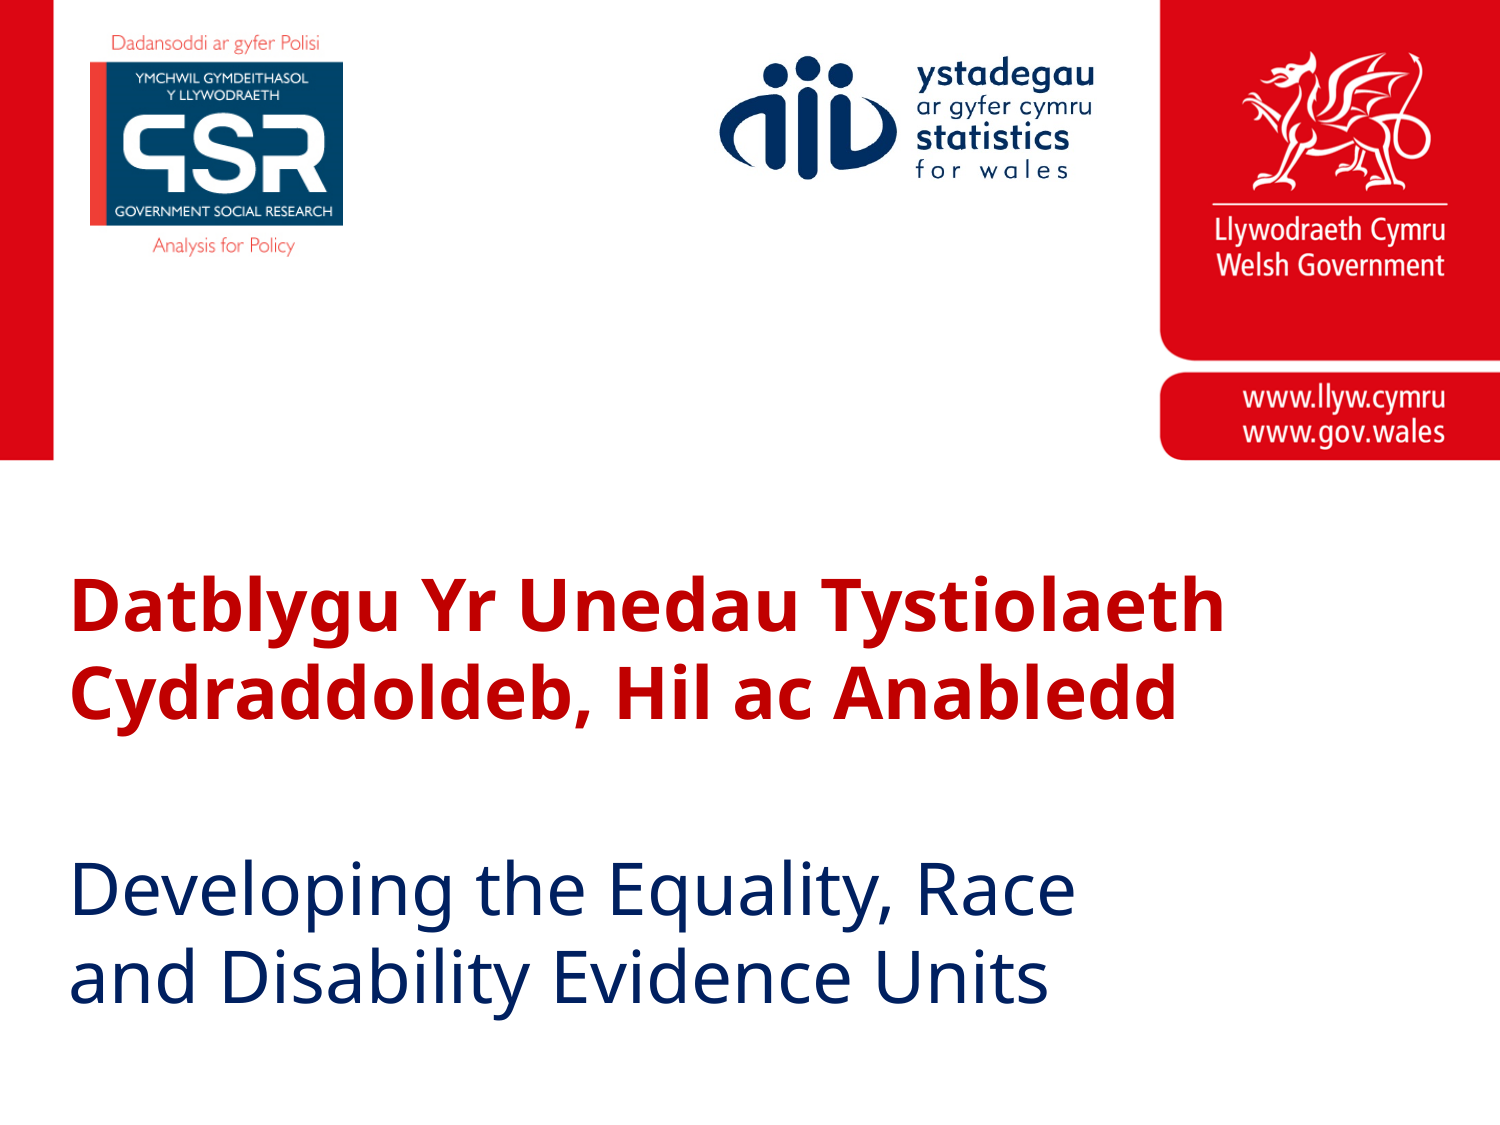

Datblygu Yr Unedau Tystiolaeth Cydraddoldeb, Hil ac Anabledd
Developing the Equality, Race and Disability Evidence Units